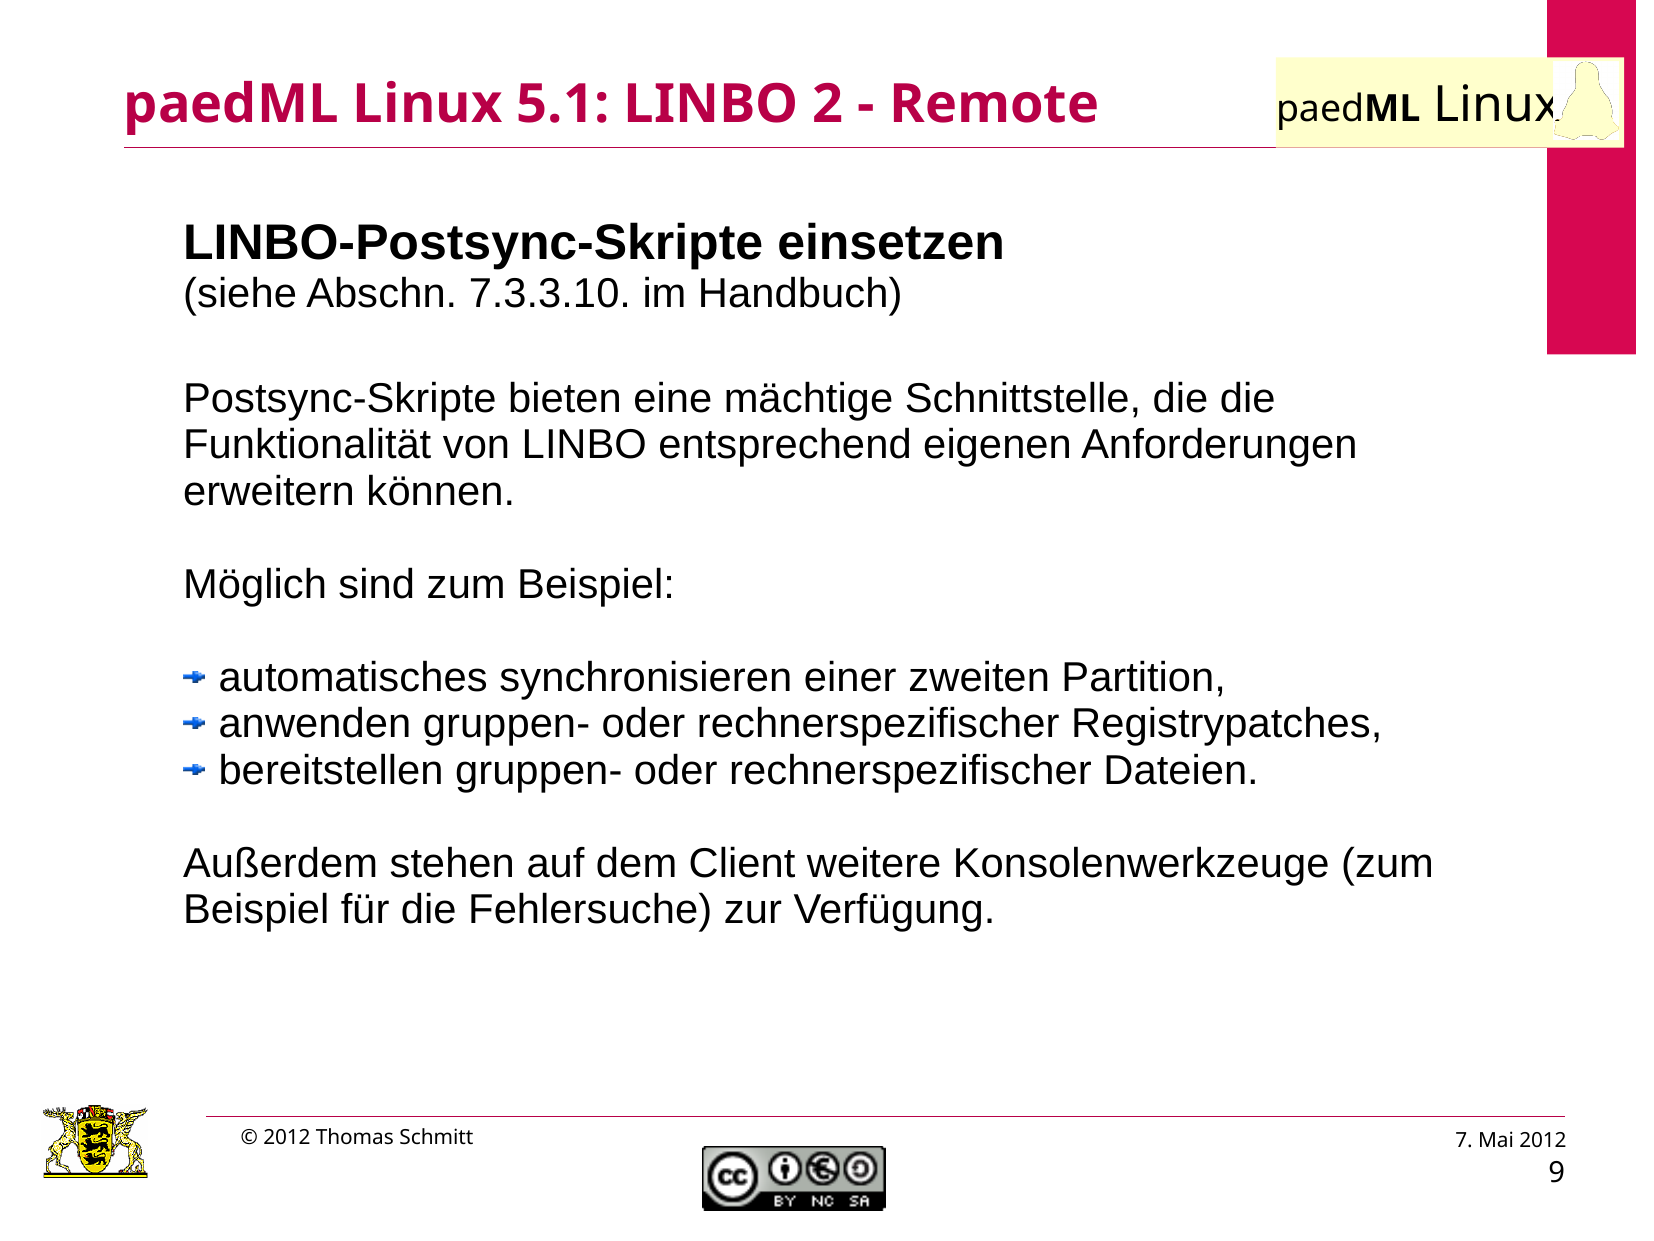

# paedML Linux 5.1: LINBO 2 - Remote
LINBO-Postsync-Skripte einsetzen
(siehe Abschn. 7.3.3.10. im Handbuch)
Postsync-Skripte bieten eine mächtige Schnittstelle, die die Funktionalität von LINBO entsprechend eigenen Anforderungen erweitern können.
Möglich sind zum Beispiel:
automatisches synchronisieren einer zweiten Partition,
anwenden gruppen- oder rechnerspezifischer Registrypatches,
bereitstellen gruppen- oder rechnerspezifischer Dateien.
Außerdem stehen auf dem Client weitere Konsolenwerkzeuge (zum Beispiel für die Fehlersuche) zur Verfügung.
© 2012 Thomas Schmitt
7. Mai 2012
9